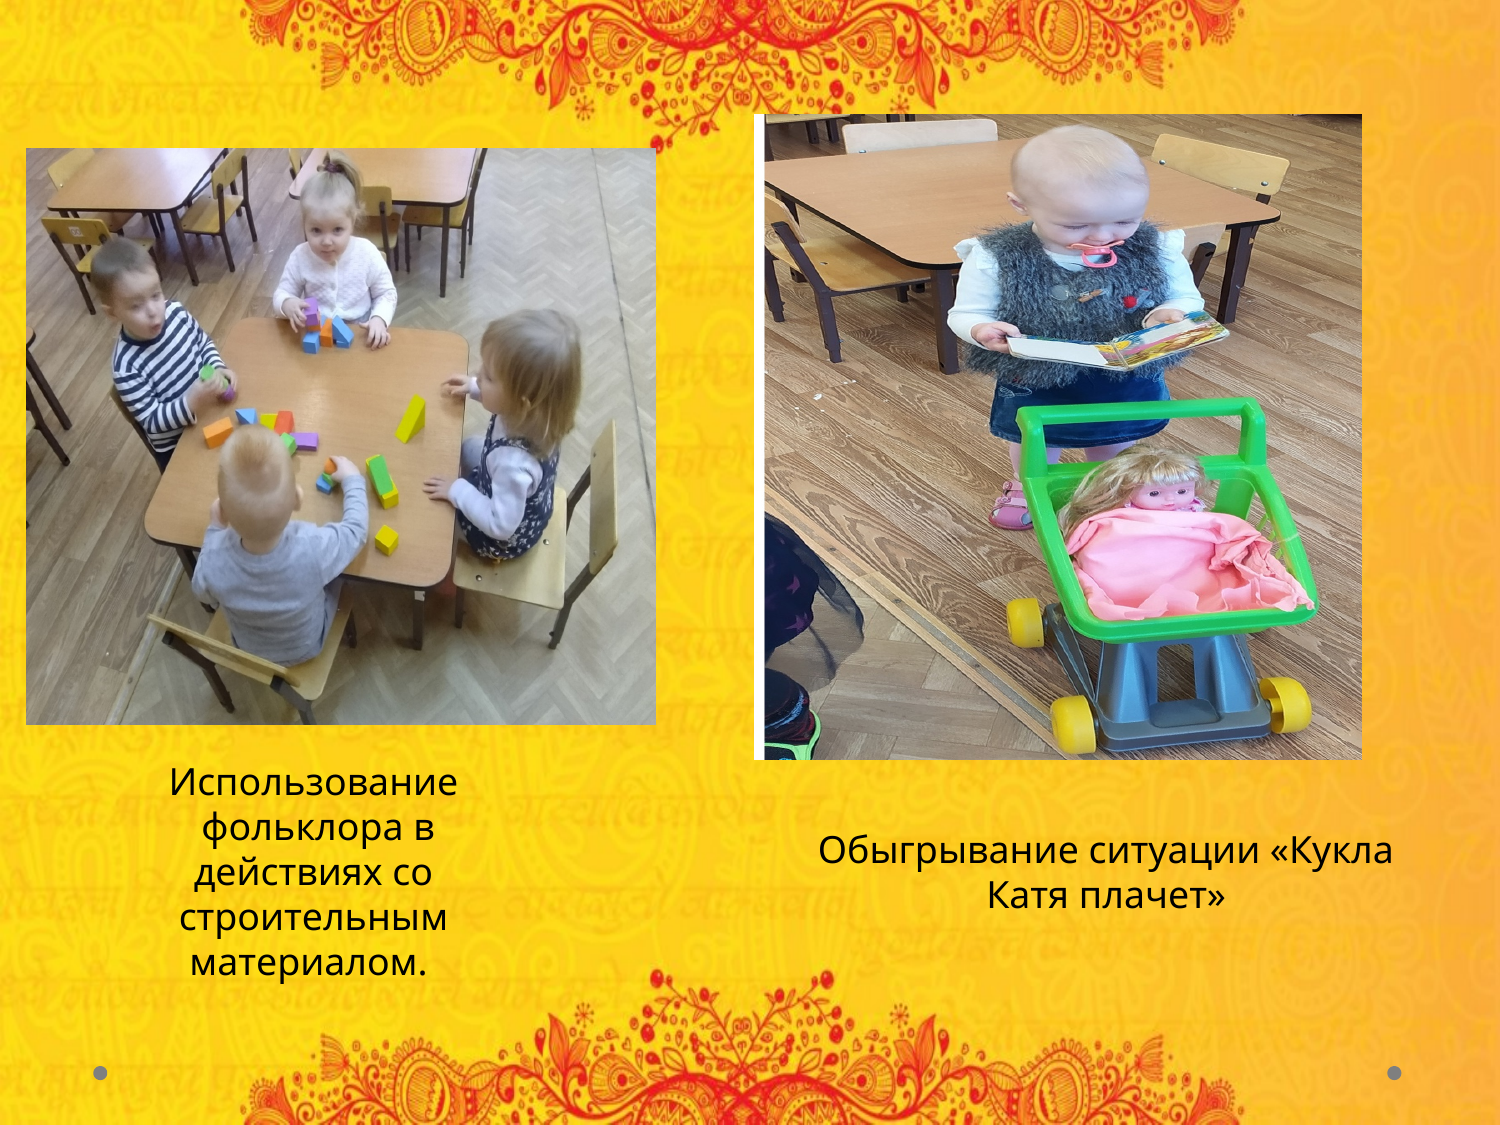

Использование
 фольклора в действиях со строительным материалом.
Обыгрывание ситуации «Кукла Катя плачет»